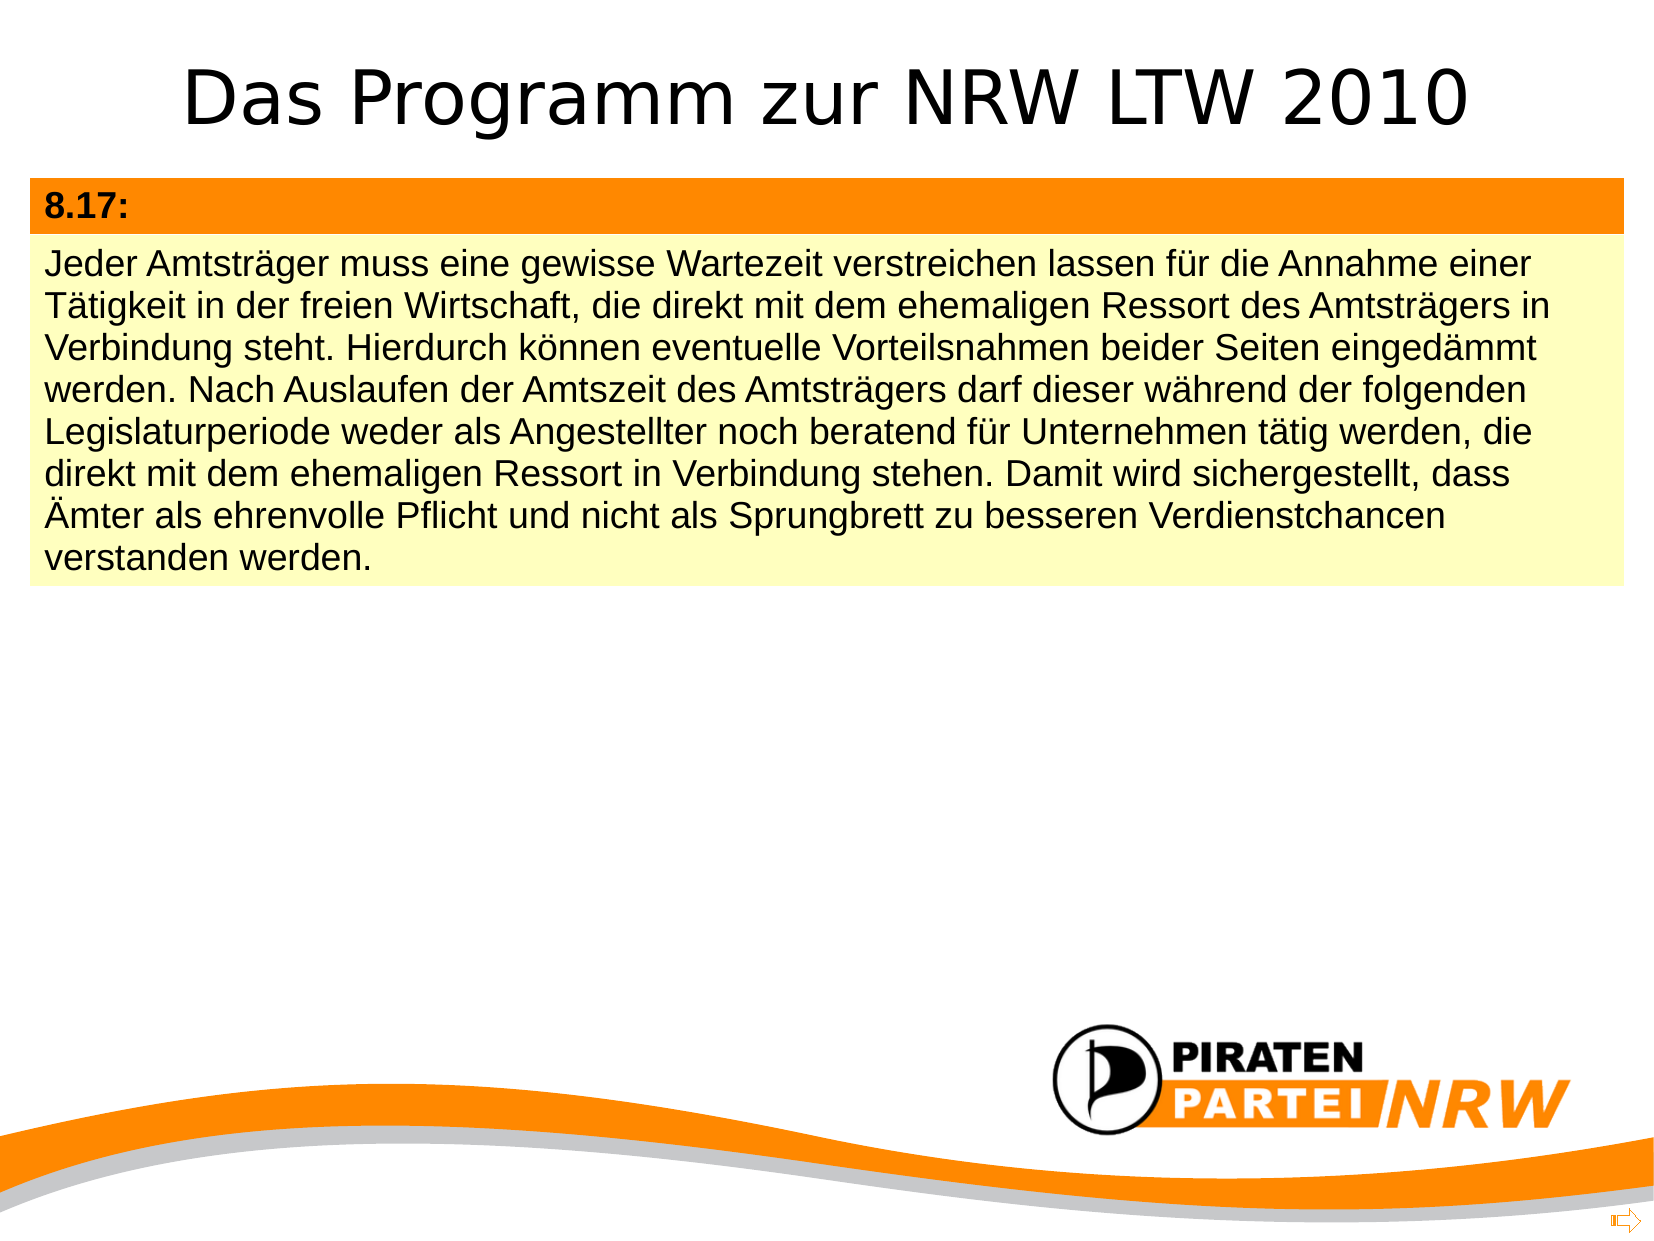

# Das Programm zur NRW LTW 2010
| 8.17: |
| --- |
| Jeder Amtsträger muss eine gewisse Wartezeit verstreichen lassen für die Annahme einer Tätigkeit in der freien Wirtschaft, die direkt mit dem ehemaligen Ressort des Amtsträgers in Verbindung steht. Hierdurch können eventuelle Vorteilsnahmen beider Seiten eingedämmt werden. Nach Auslaufen der Amtszeit des Amtsträgers darf dieser während der folgenden Legislaturperiode weder als Angestellter noch beratend für Unternehmen tätig werden, die direkt mit dem ehemaligen Ressort in Verbindung stehen. Damit wird sichergestellt, dass Ämter als ehrenvolle Pflicht und nicht als Sprungbrett zu besseren Verdienstchancen verstanden werden. |